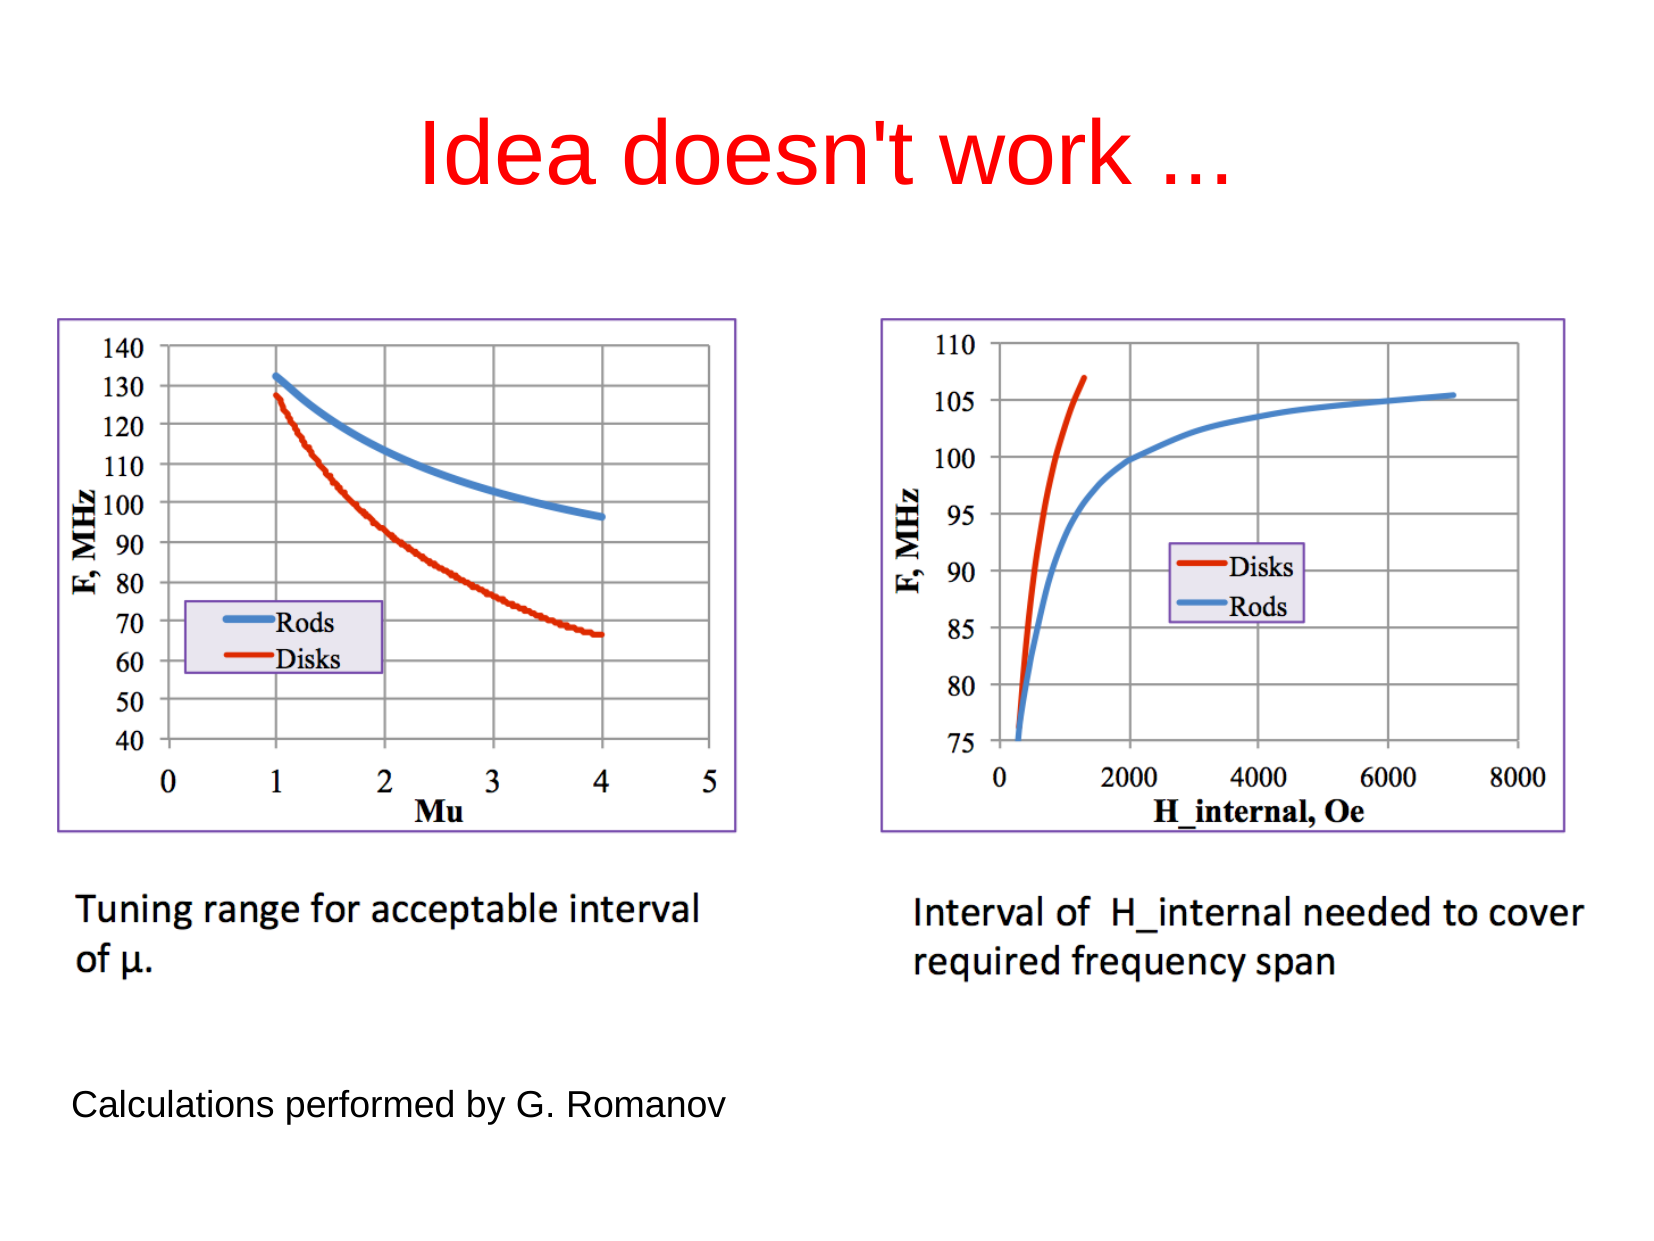

# Idea doesn't work ...
Calculations performed by G. Romanov